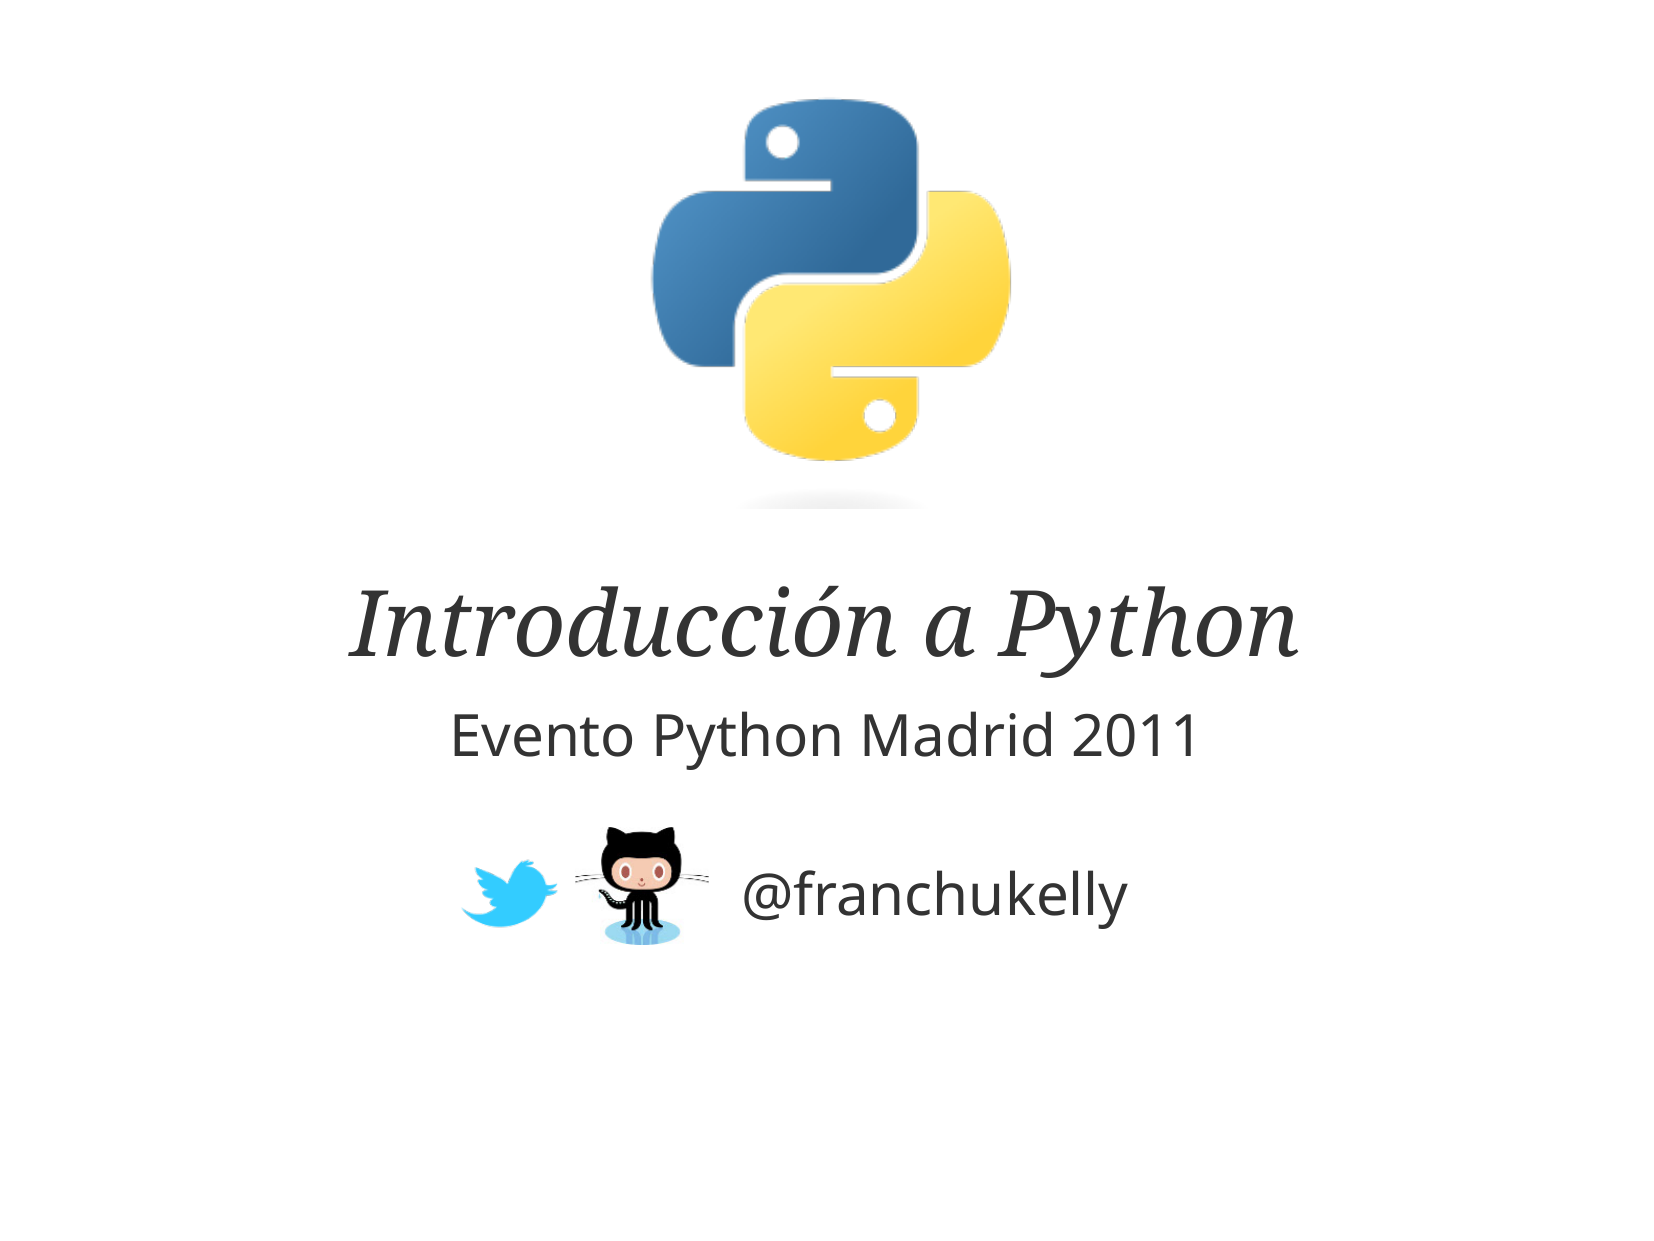

Introducción a Python
Evento Python Madrid 2011
@franchukelly